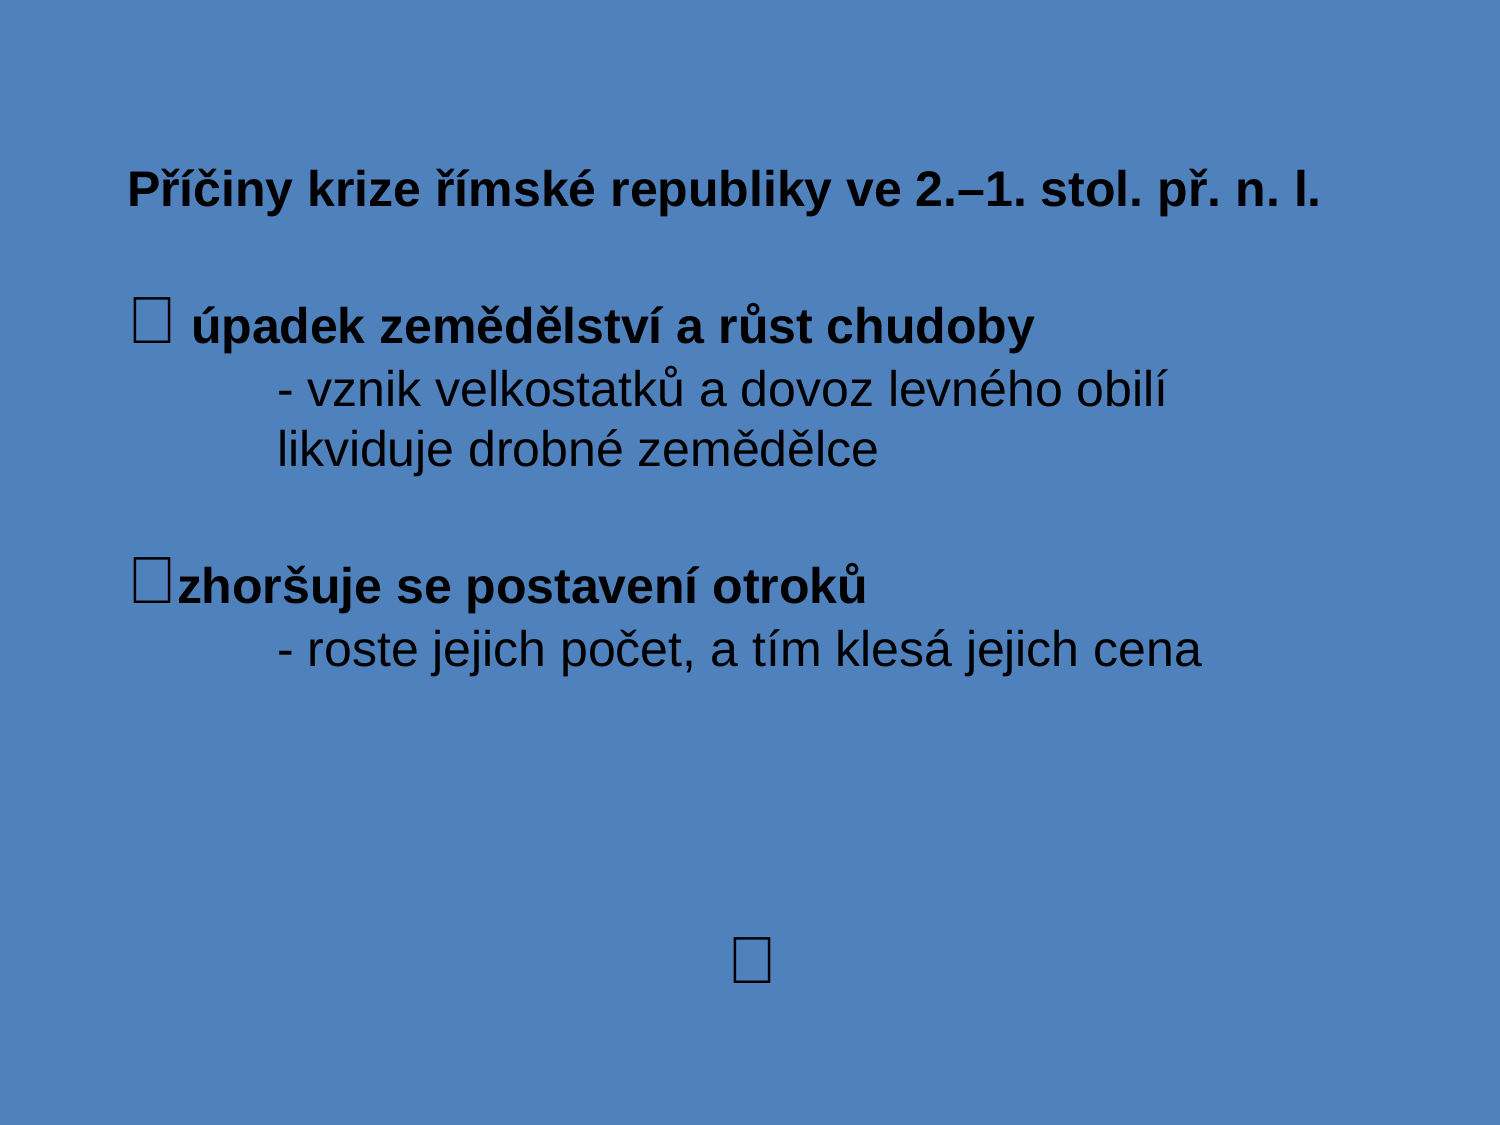

Příčiny krize římské republiky ve 2.–1. stol. př. n. l.
 úpadek zemědělství a růst chudoby
	- vznik velkostatků a dovoz levného obilí
	likviduje drobné zemědělce
zhoršuje se postavení otroků
 	- roste jejich počet, a tím klesá jejich cena
				